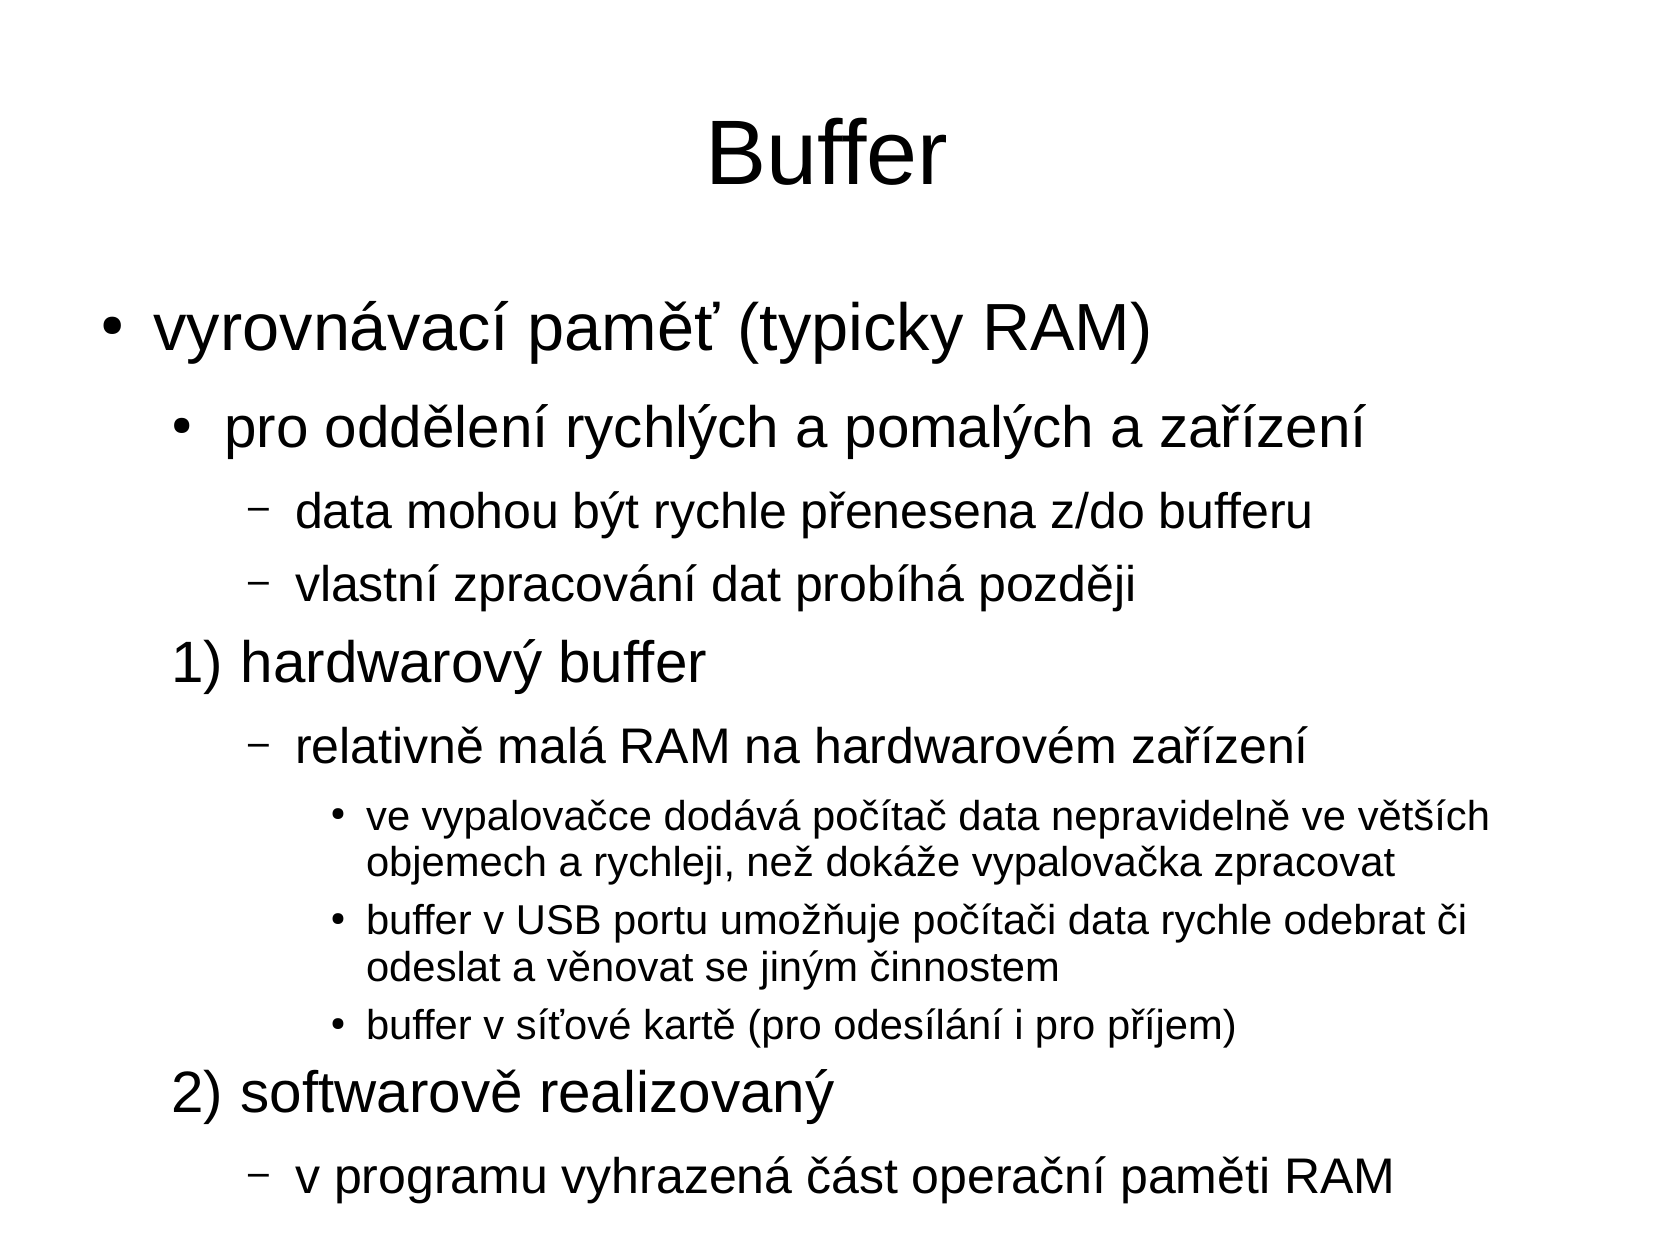

# Buffer
vyrovnávací paměť (typicky RAM)
pro oddělení rychlých a pomalých a zařízení
data mohou být rychle přenesena z/do bufferu
vlastní zpracování dat probíhá později
 hardwarový buffer
relativně malá RAM na hardwarovém zařízení
ve vypalovačce dodává počítač data nepravidelně ve větších objemech a rychleji, než dokáže vypalovačka zpracovat
buffer v USB portu umožňuje počítači data rychle odebrat či odeslat a věnovat se jiným činnostem
buffer v síťové kartě (pro odesílání i pro příjem)
 softwarově realizovaný
v programu vyhrazená část operační paměti RAM